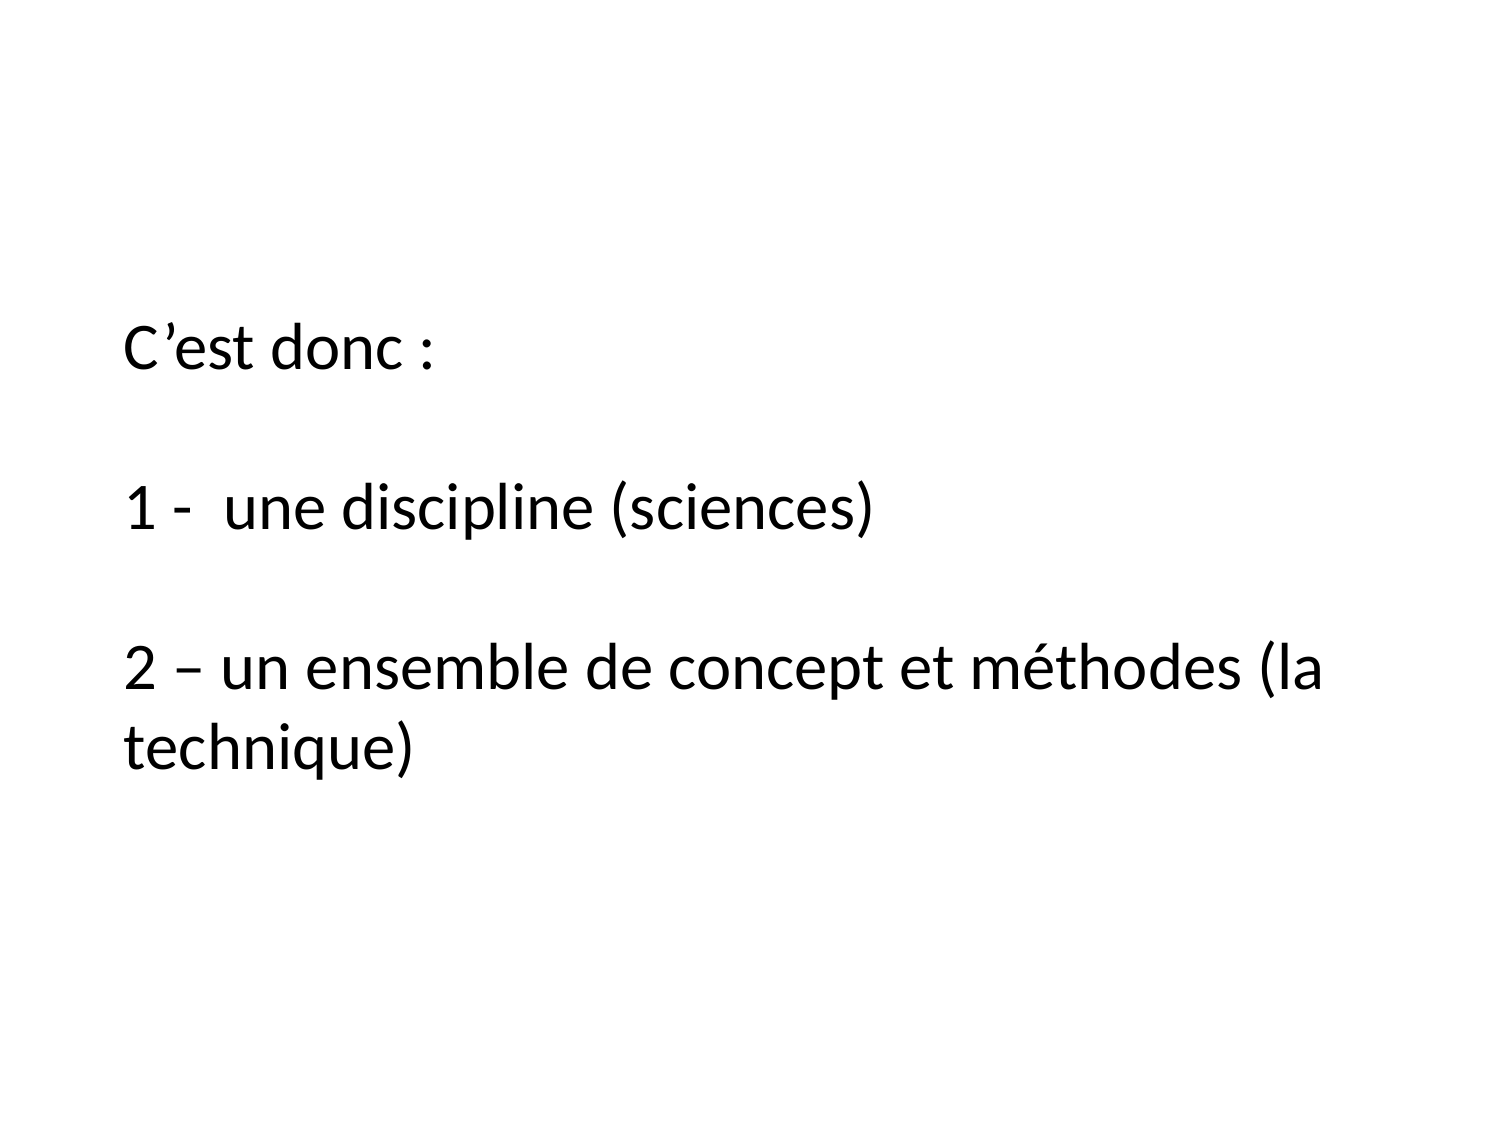

# C’est donc : 1 - une discipline (sciences) 2 – un ensemble de concept et méthodes (la technique)